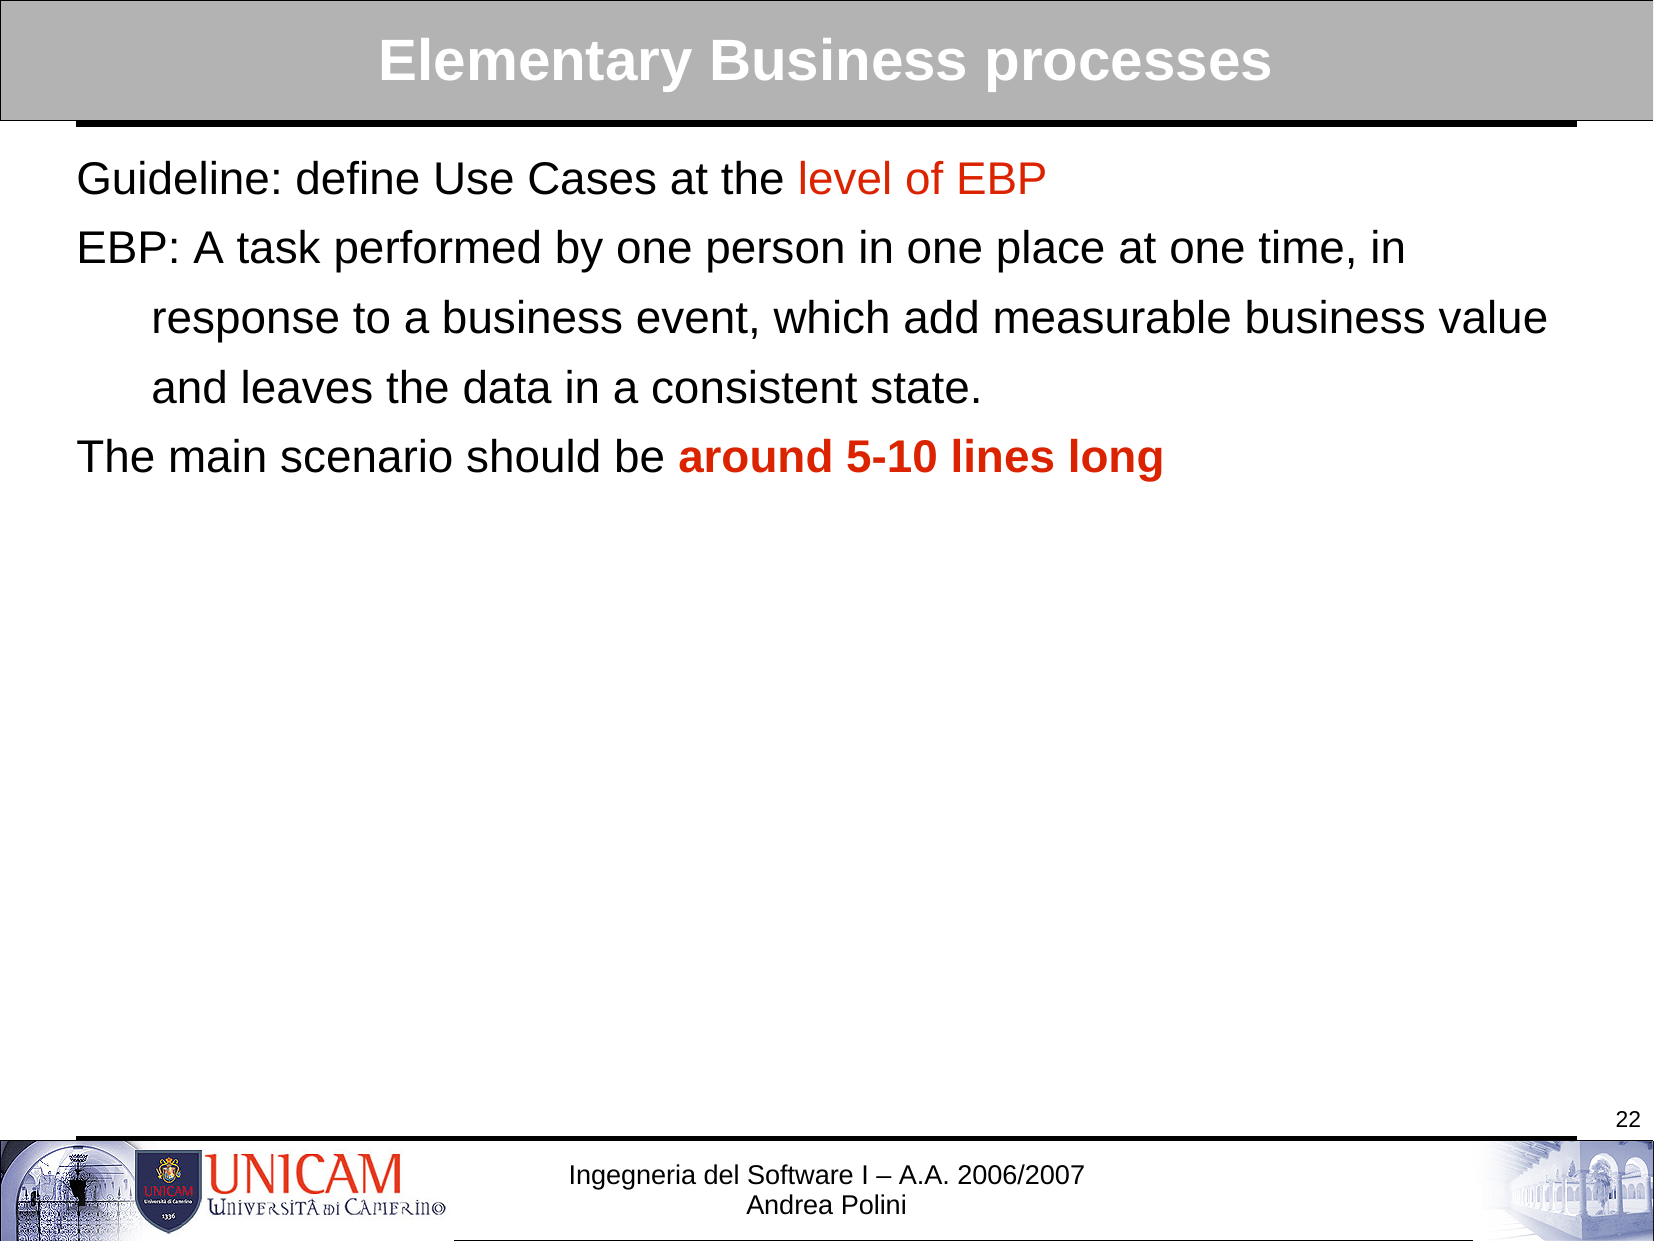

# Elementary Business processes
Guideline: define Use Cases at the level of EBP
EBP: A task performed by one person in one place at one time, in response to a business event, which add measurable business value and leaves the data in a consistent state.
The main scenario should be around 5-10 lines long
22